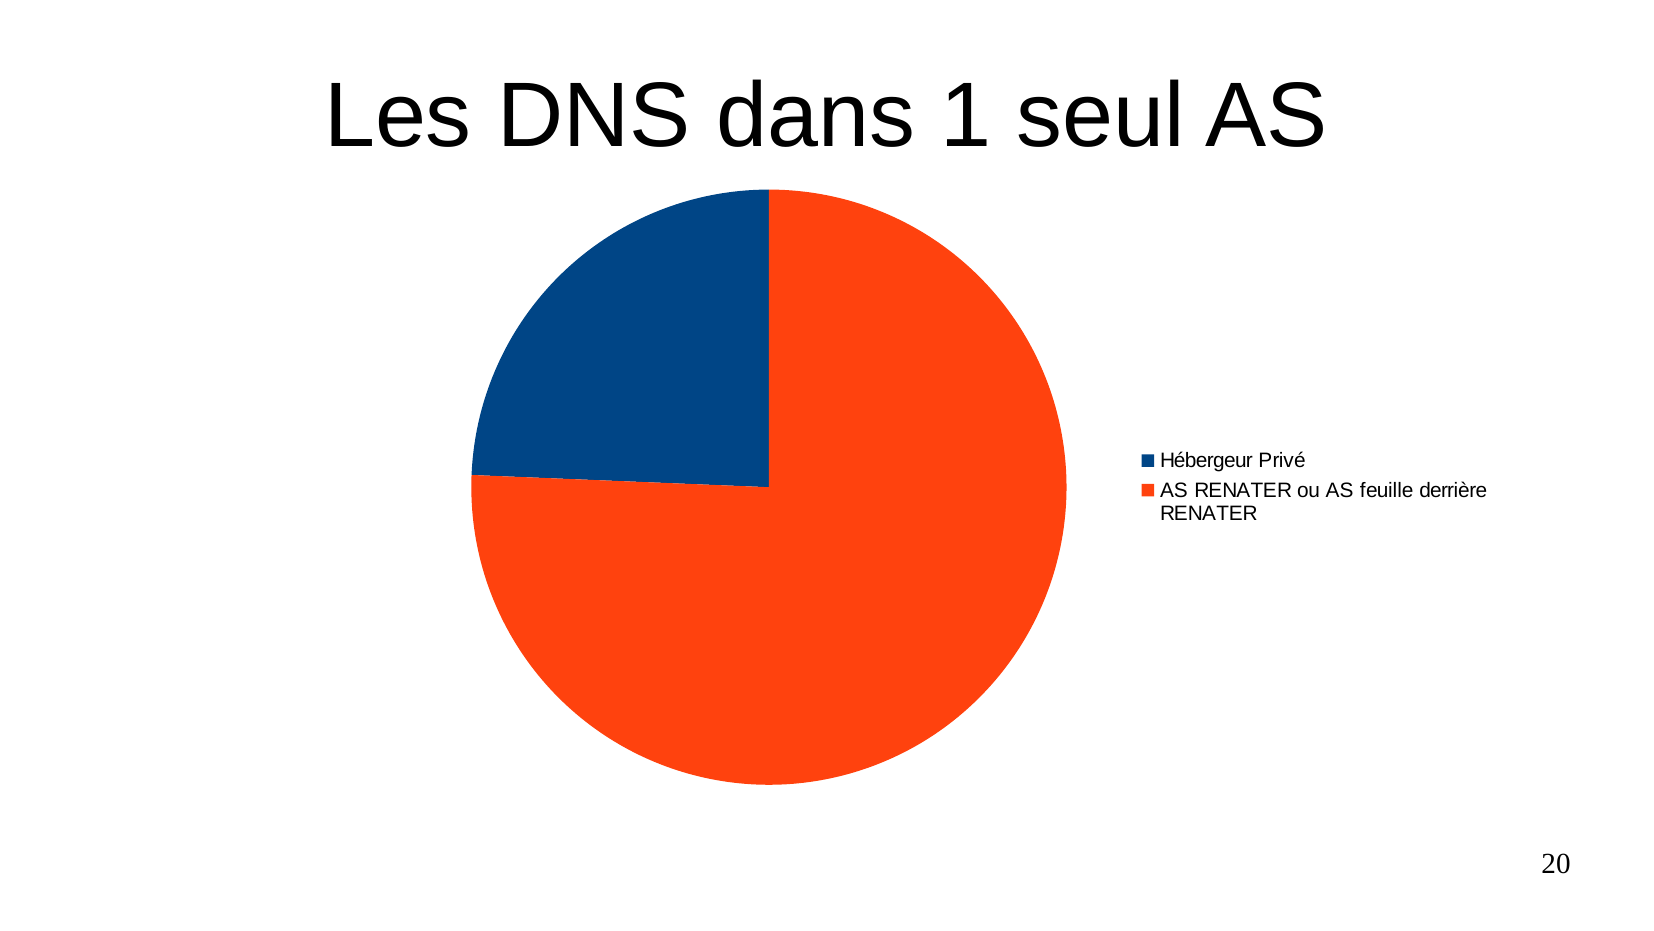

# Les DNS dans 1 seul AS
### Chart
| Category | Nombre d’établissements |
|---|---|
| Hébergeur Privé | 28.0 |
| AS RENATER ou AS feuille derrière RENATER | 87.0 |20